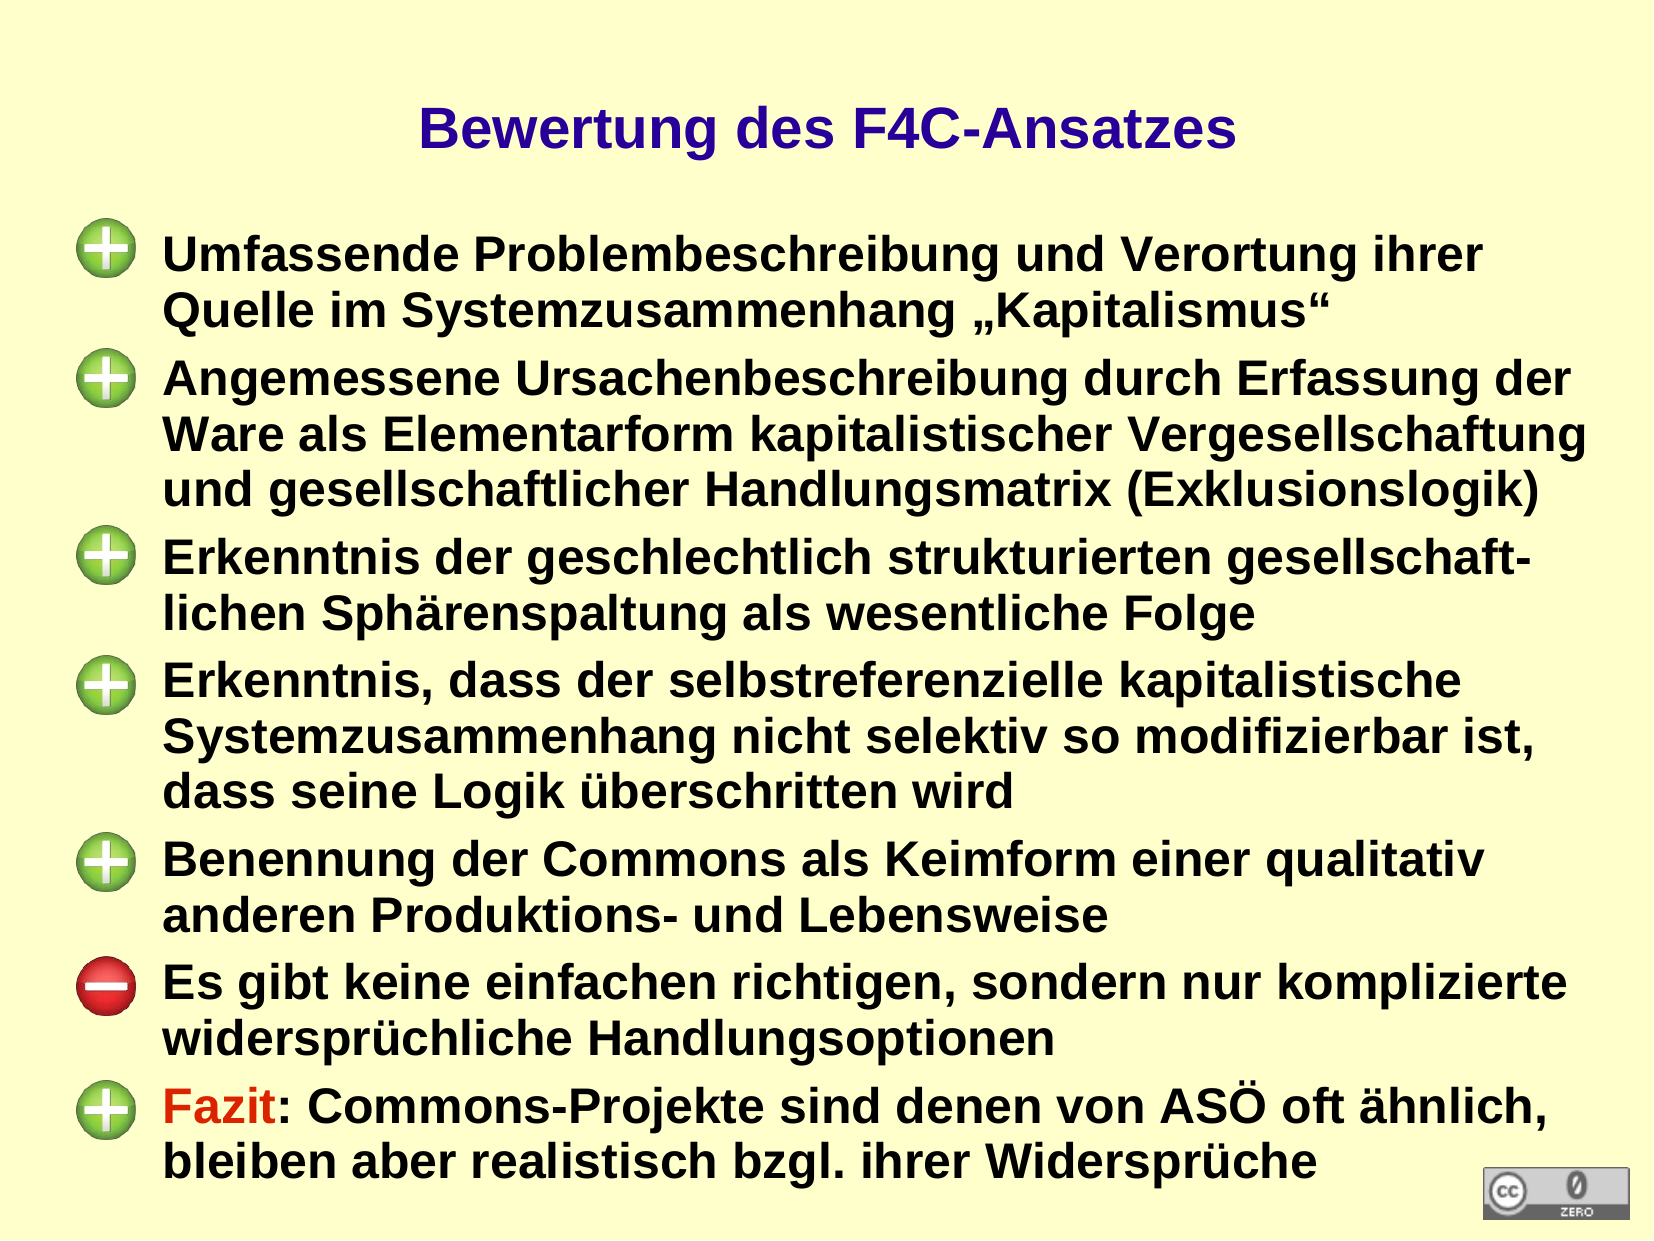

# Bewertung des F4C-Ansatzes
Umfassende Problembeschreibung und Verortung ihrer Quelle im Systemzusammenhang „Kapitalismus“
Angemessene Ursachenbeschreibung durch Erfassung der Ware als Elementarform kapitalistischer Vergesellschaftung und gesellschaftlicher Handlungsmatrix (Exklusionslogik)
Erkenntnis der geschlechtlich strukturierten gesellschaft-lichen Sphärenspaltung als wesentliche Folge
Erkenntnis, dass der selbstreferenzielle kapitalistische Systemzusammenhang nicht selektiv so modifizierbar ist, dass seine Logik überschritten wird
Benennung der Commons als Keimform einer qualitativ anderen Produktions- und Lebensweise
Es gibt keine einfachen richtigen, sondern nur komplizierte widersprüchliche Handlungsoptionen
Fazit: Commons-Projekte sind denen von ASÖ oft ähnlich, bleiben aber realistisch bzgl. ihrer Widersprüche